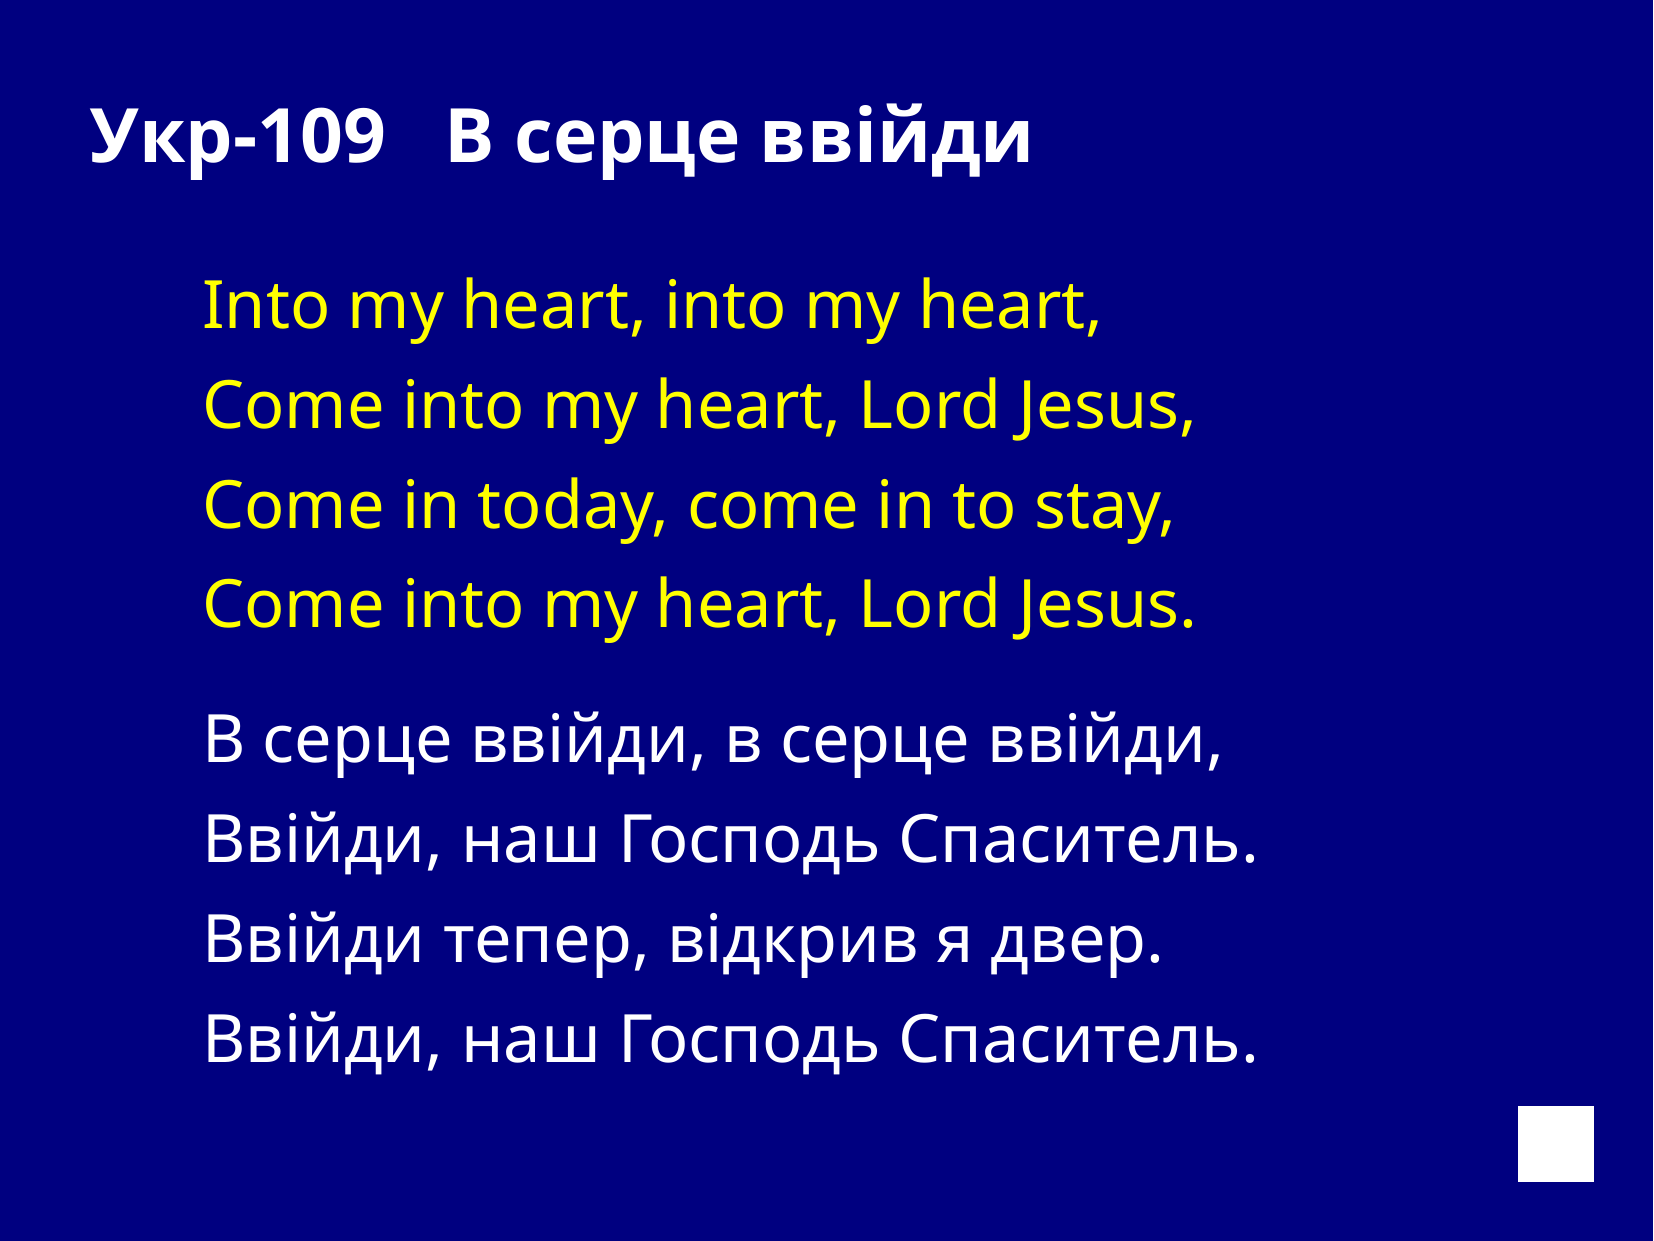

Укр-109 В серце ввійди
	Into my heart, into my heart,
	Come into my heart, Lord Jesus,
	Come in today, come in to stay,
	Come into my heart, Lord Jesus.
	В серце ввійди, в серце ввійди,
	Ввійди, наш Господь Спаситель.
	Ввійди тепер, відкрив я двер.
	Ввійди, наш Господь Спаситель.